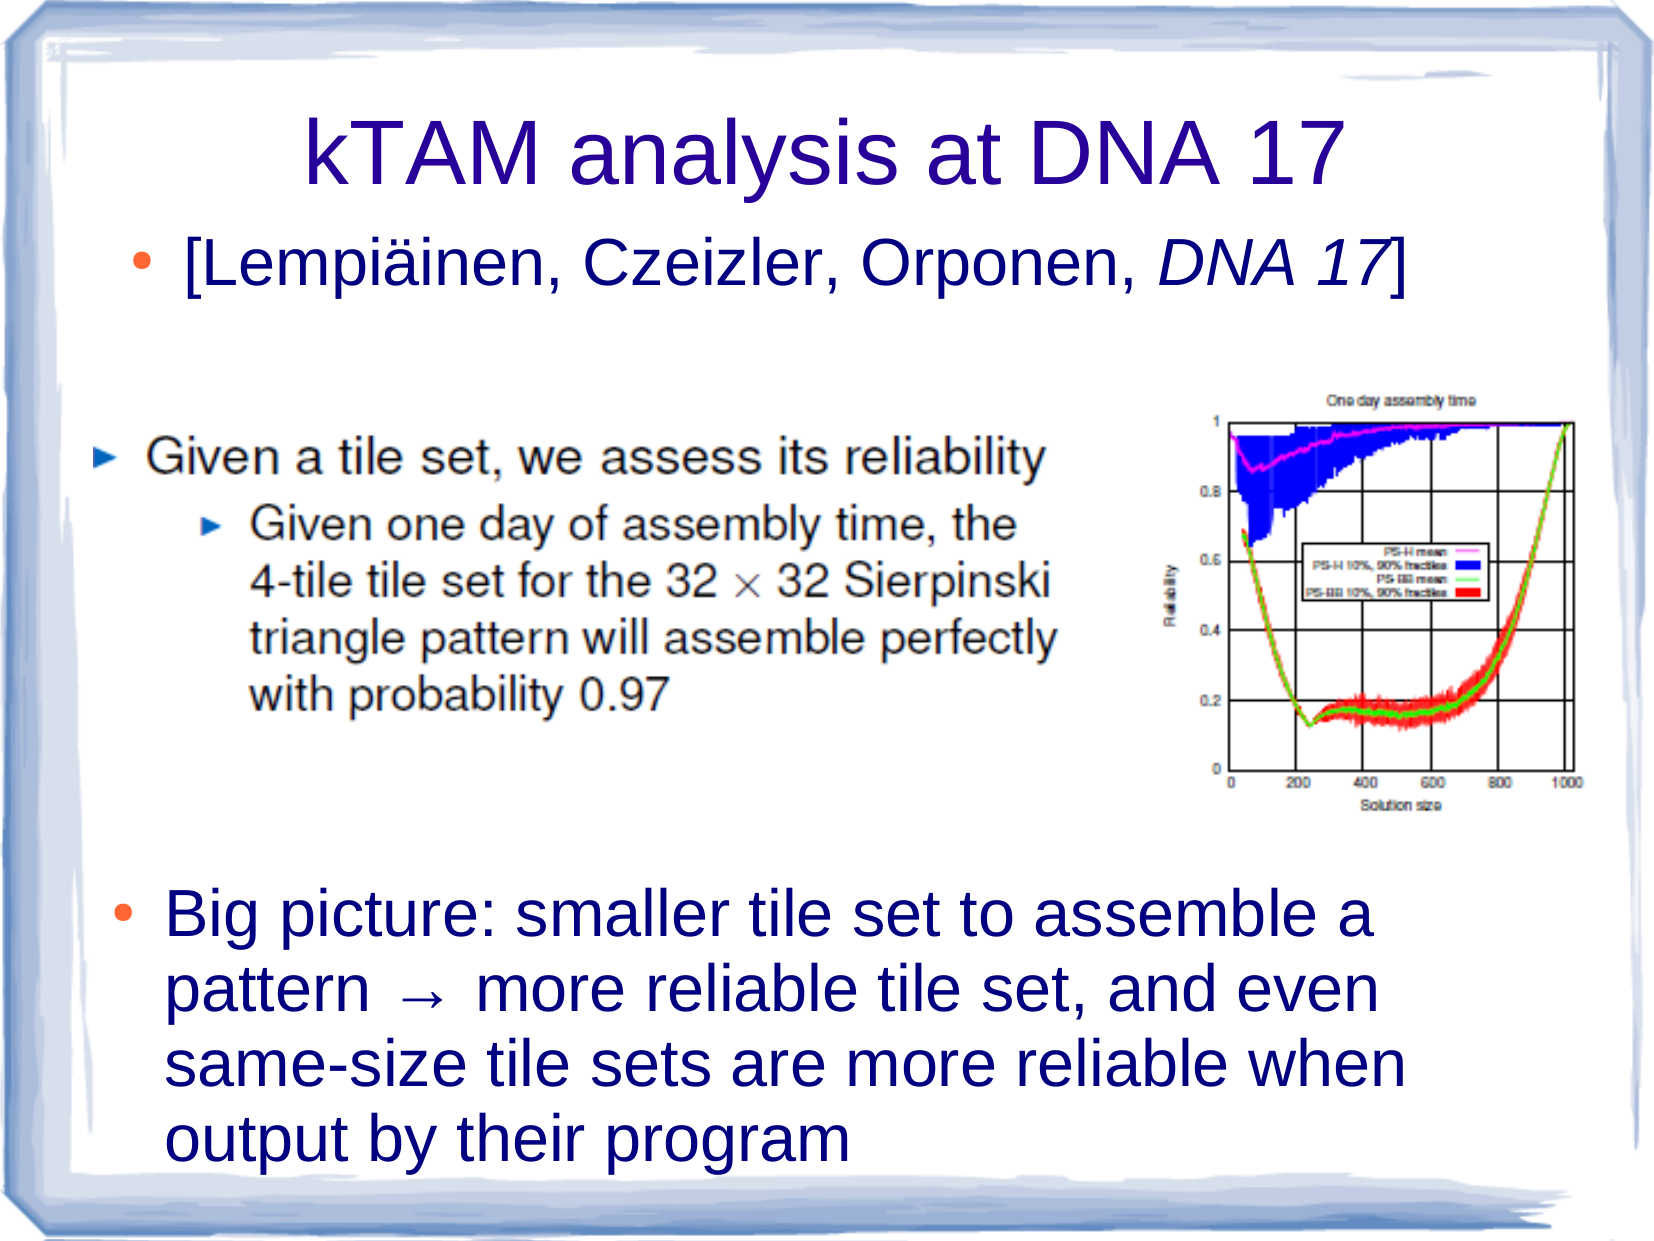

kTAM analysis at DNA 17
# [Lempiäinen, Czeizler, Orponen, DNA 17]
Big picture: smaller tile set to assemble a pattern → more reliable tile set, and even same-size tile sets are more reliable when output by their program